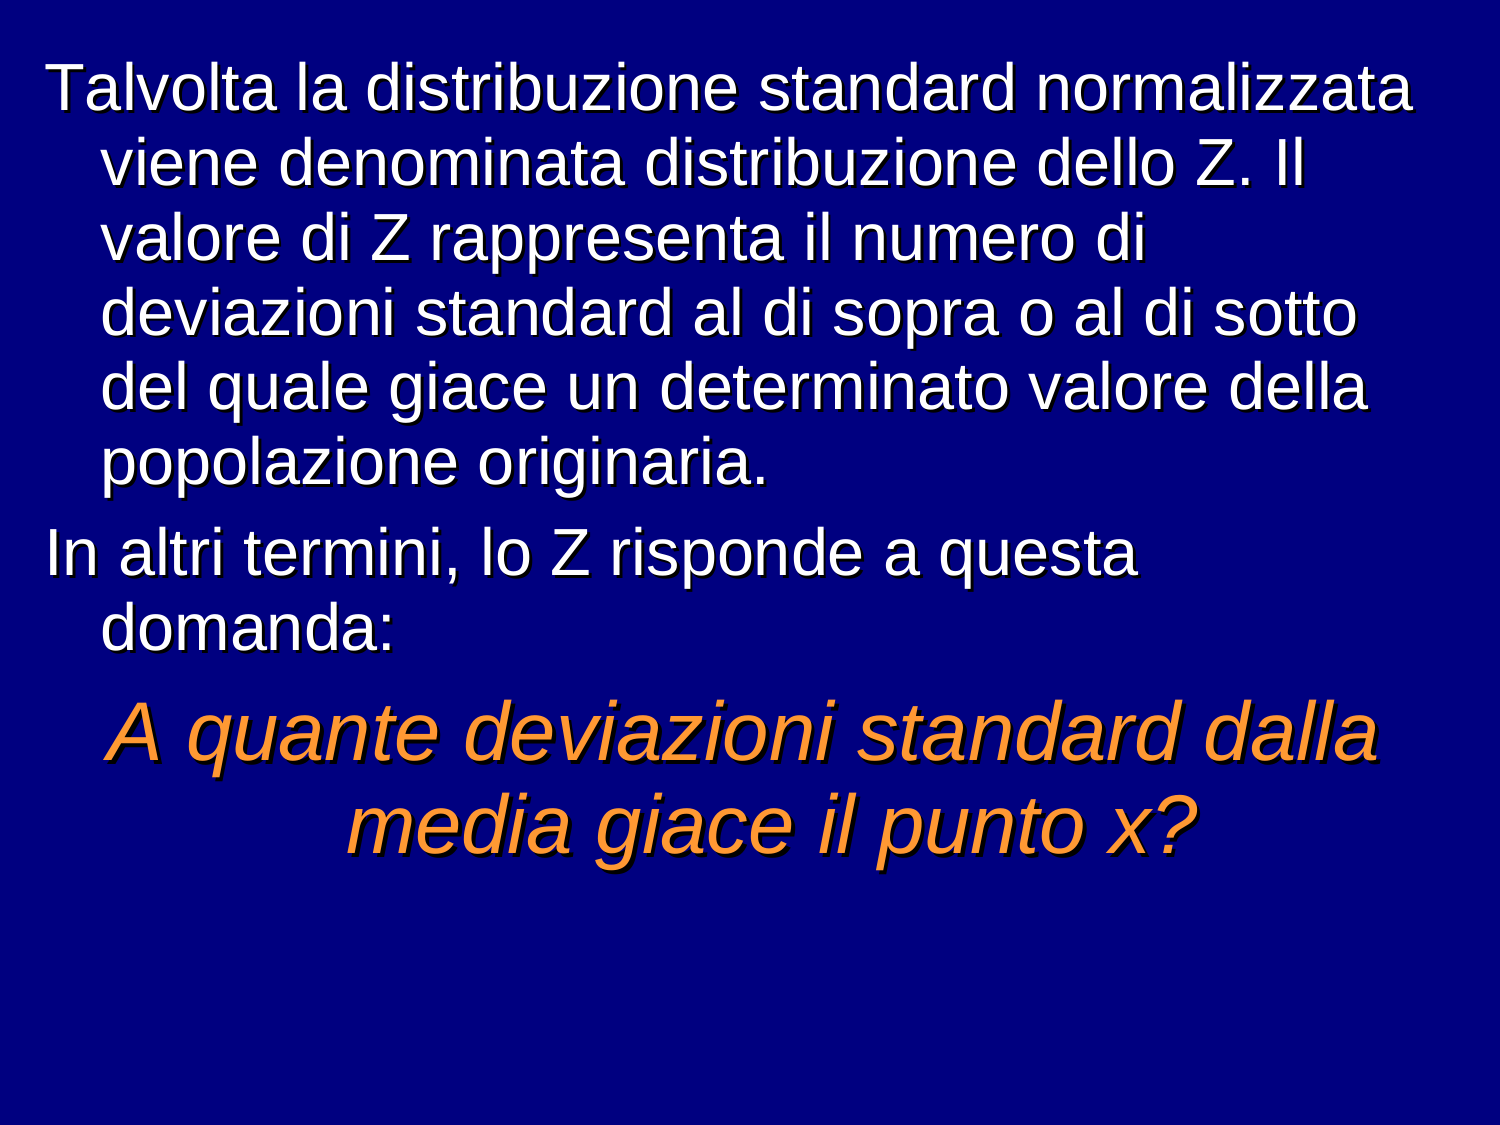

# Talvolta la distribuzione standard normalizzata viene denominata distribuzione dello Z. Il valore di Z rappresenta il numero di deviazioni standard al di sopra o al di sotto del quale giace un determinato valore della popolazione originaria.
In altri termini, lo Z risponde a questa domanda:
A quante deviazioni standard dalla media giace il punto x?